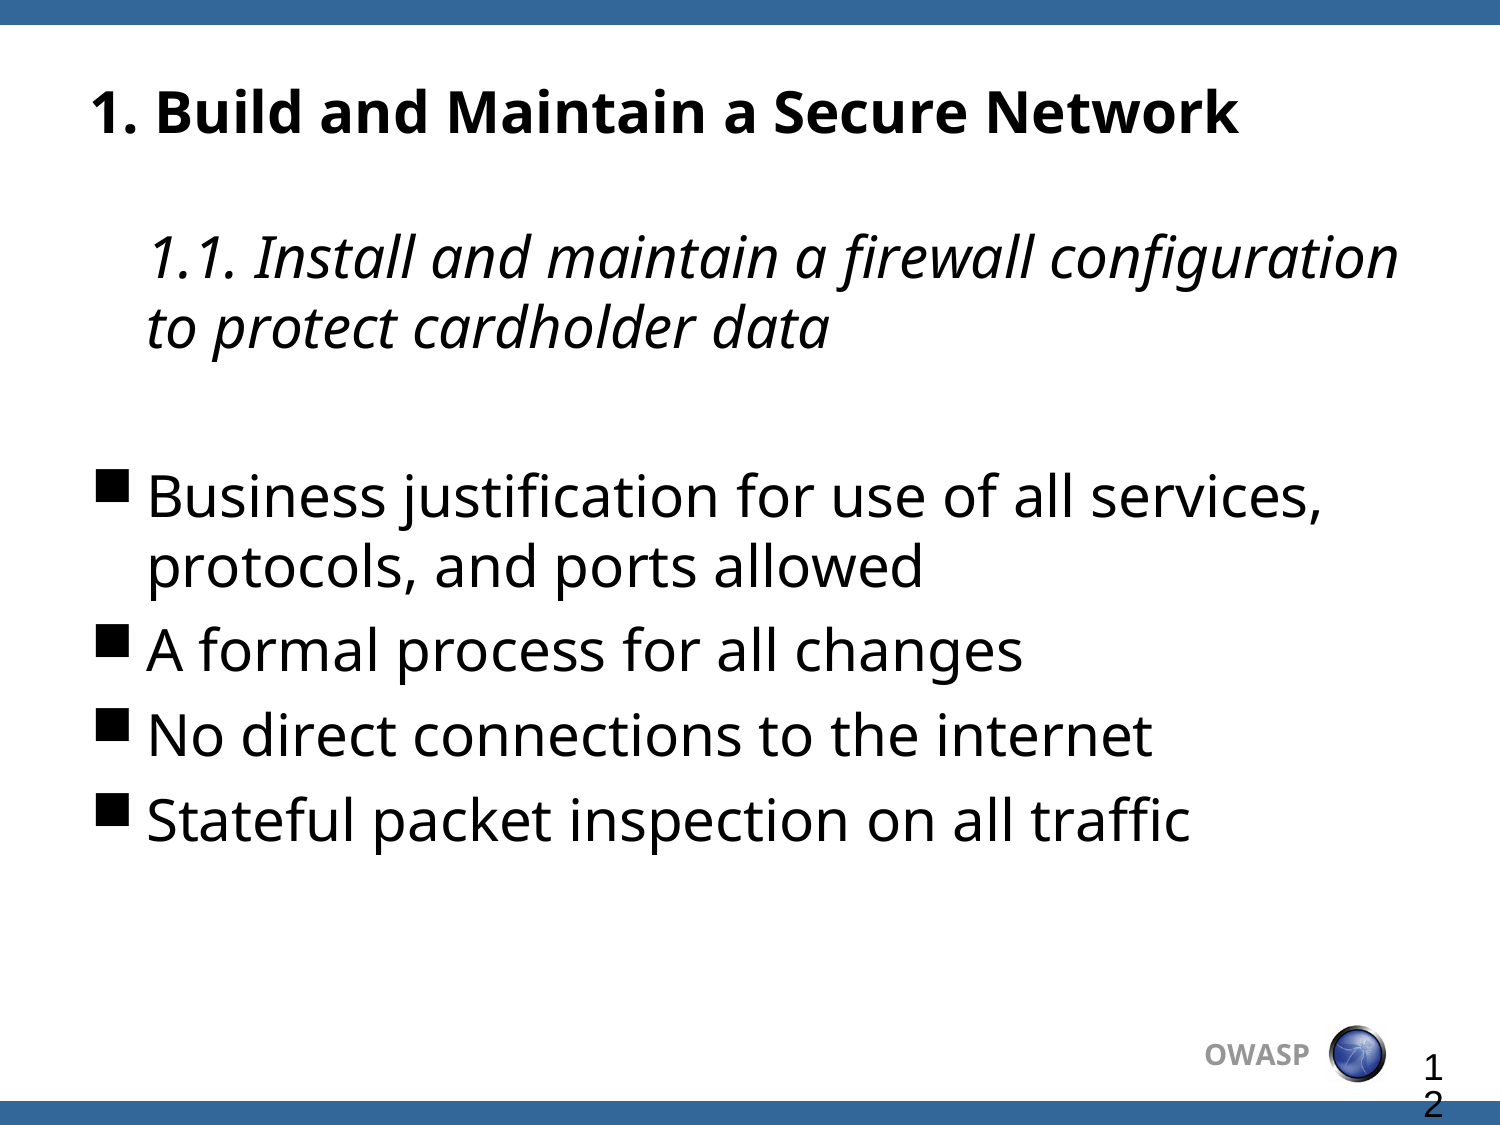

# 1. Build and Maintain a Secure Network
1.1. Install and maintain a firewall configuration to protect cardholder data
Business justification for use of all services, protocols, and ports allowed
A formal process for all changes
No direct connections to the internet
Stateful packet inspection on all traffic
12